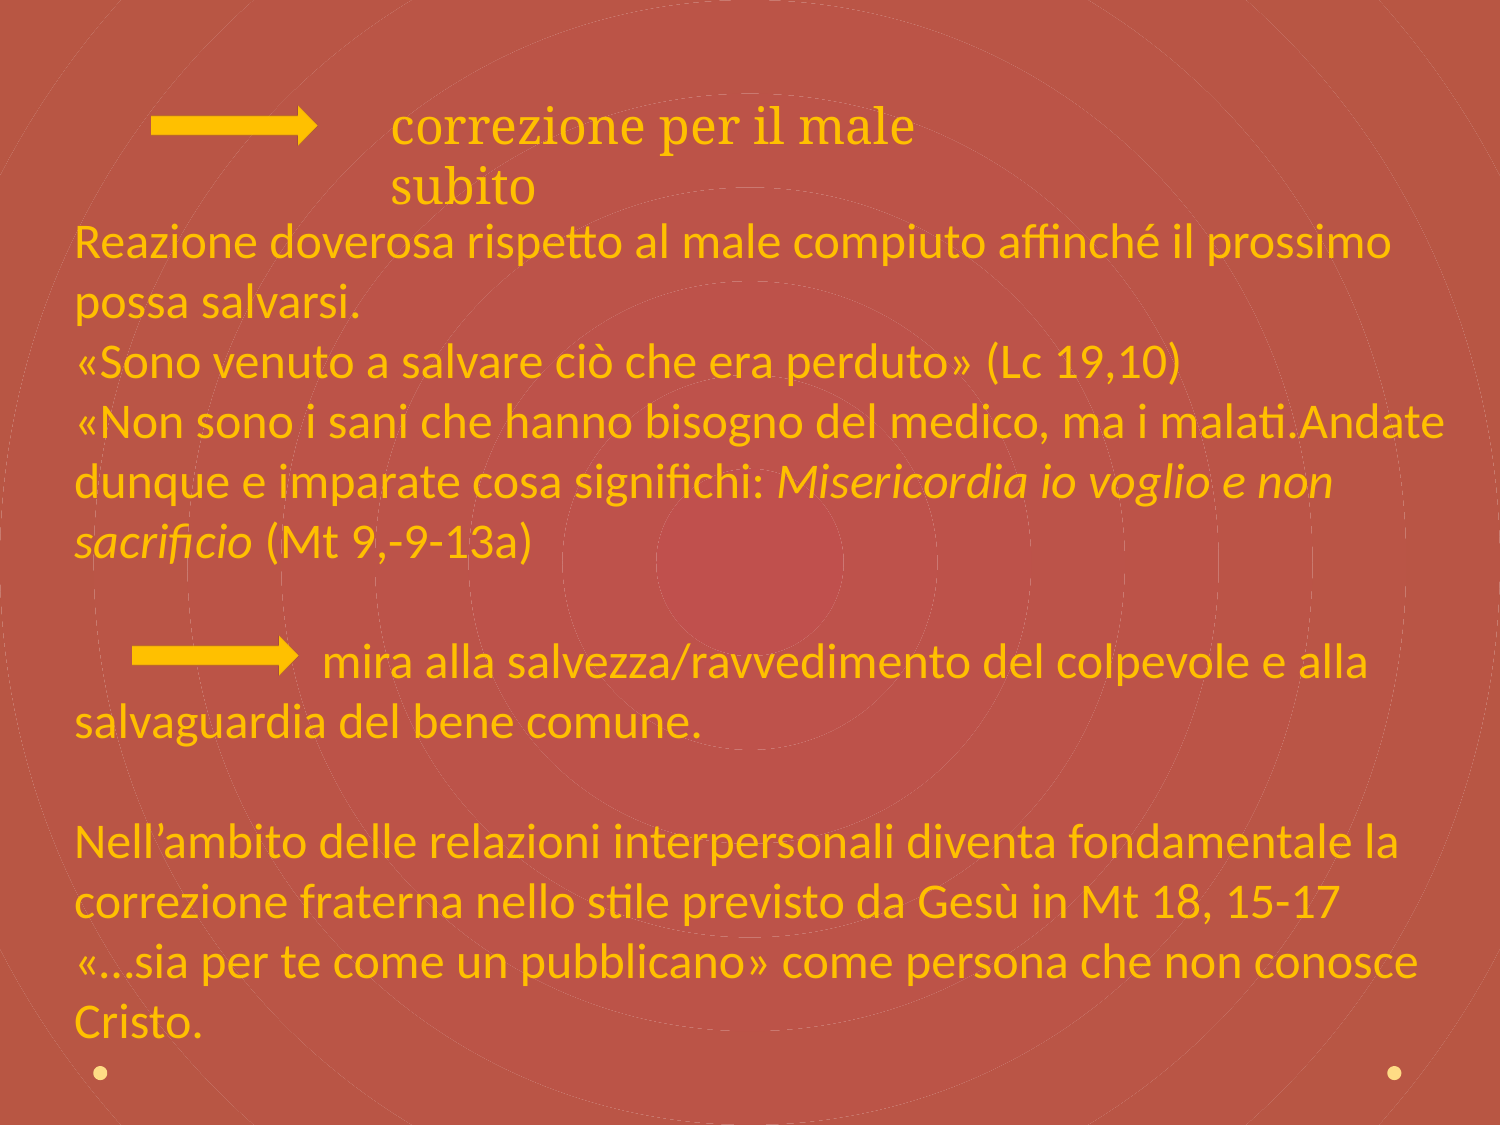

correzione per il male subito
Reazione doverosa rispetto al male compiuto affinché il prossimo possa salvarsi.
«Sono venuto a salvare ciò che era perduto» (Lc 19,10)
«Non sono i sani che hanno bisogno del medico, ma i malati.Andate dunque e imparate cosa significhi: Misericordia io voglio e non sacrificio (Mt 9,-9-13a)
 mira alla salvezza/ravvedimento del colpevole e alla salvaguardia del bene comune.
Nell’ambito delle relazioni interpersonali diventa fondamentale la correzione fraterna nello stile previsto da Gesù in Mt 18, 15-17
«…sia per te come un pubblicano» come persona che non conosce Cristo.